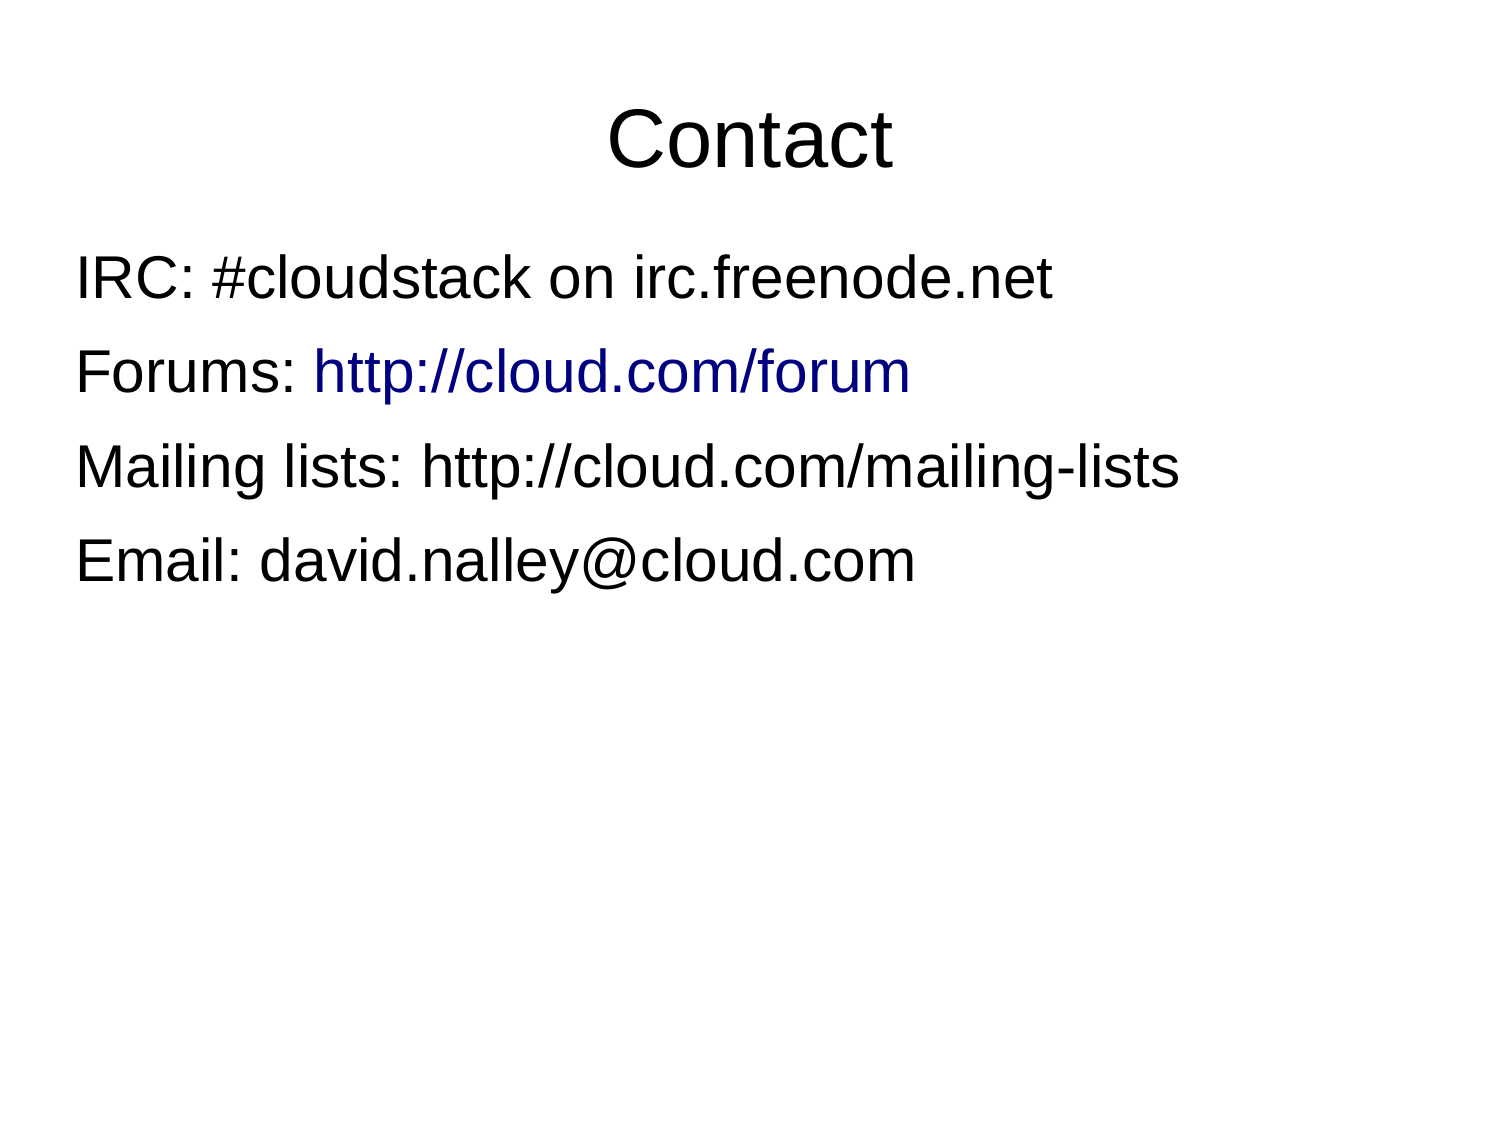

# Contact
IRC: #cloudstack on irc.freenode.net
Forums: http://cloud.com/forum
Mailing lists: http://cloud.com/mailing-lists
Email: david.nalley@cloud.com